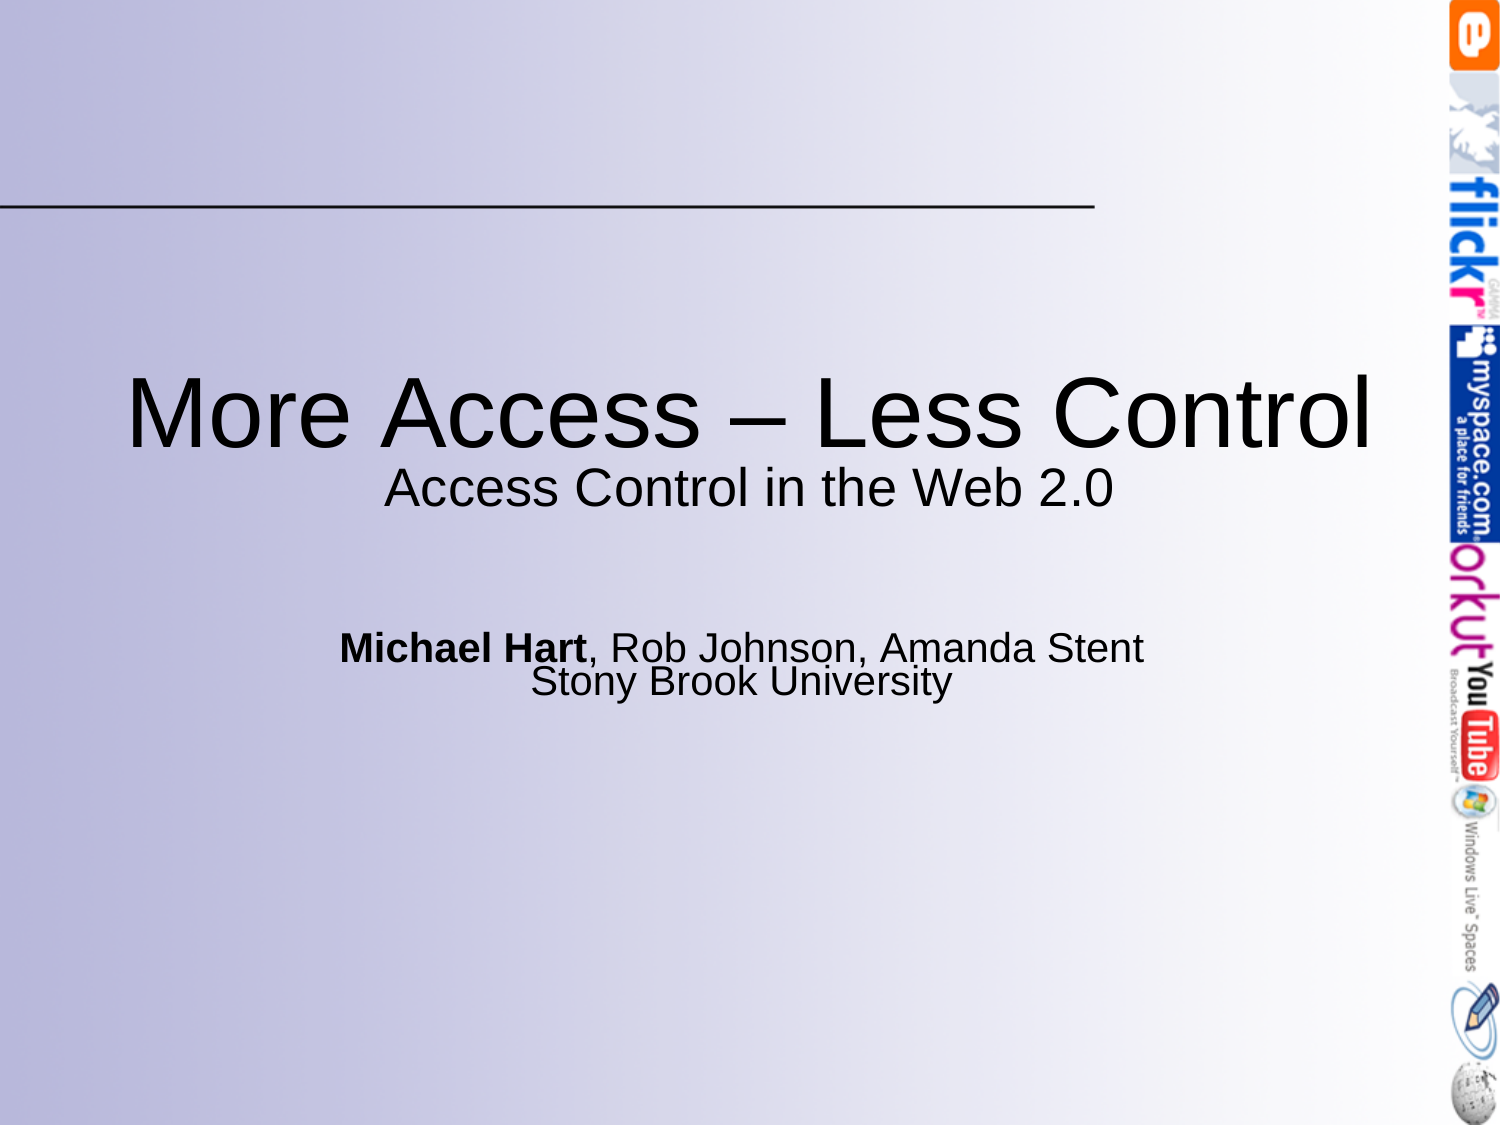

More Access – Less Control
Access Control in the Web 2.0
Michael Hart, Rob Johnson, Amanda Stent
Stony Brook University